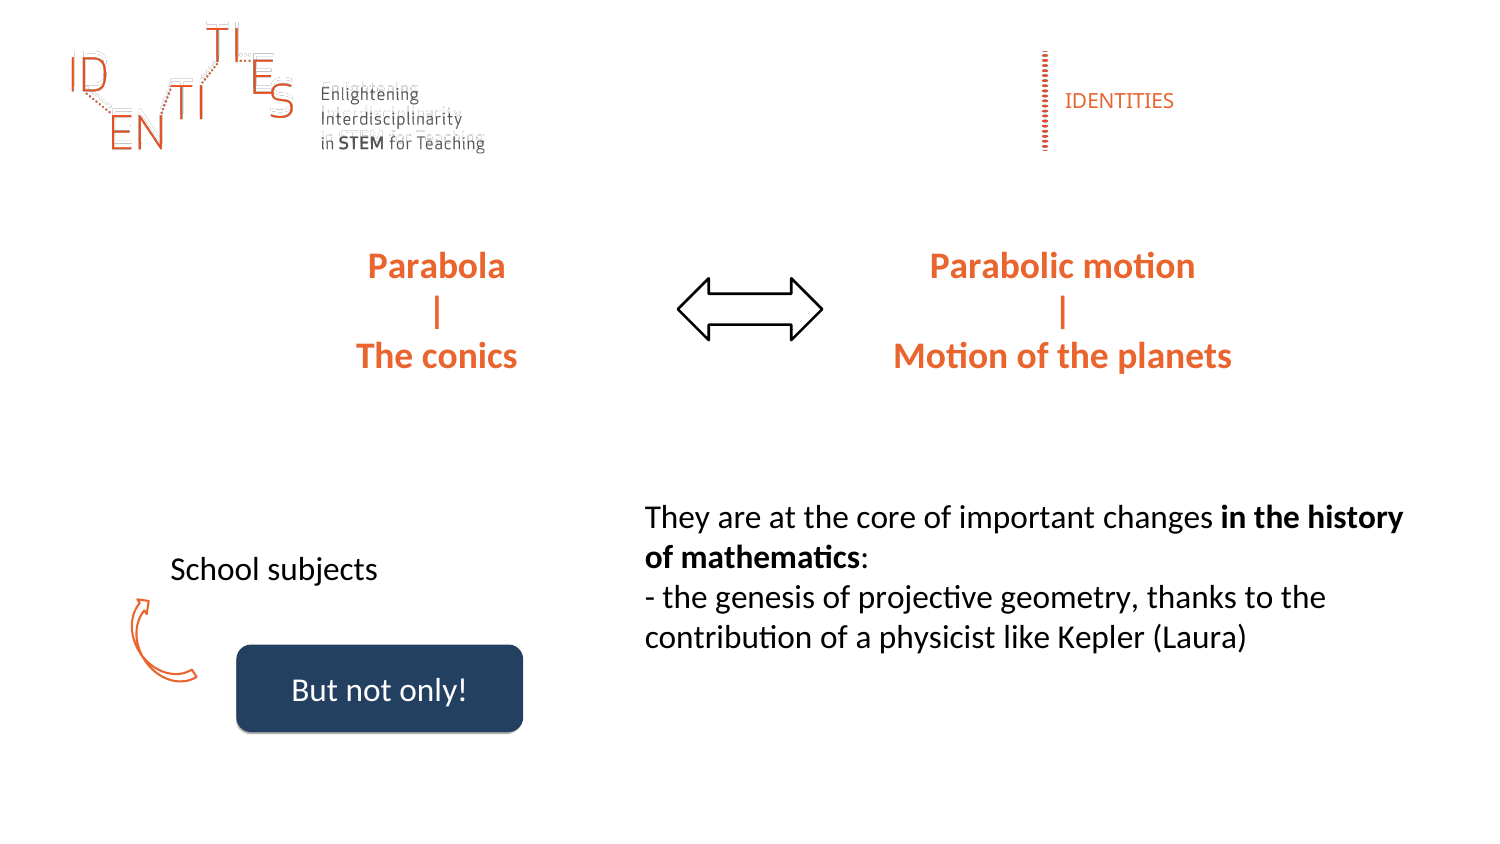

IDENTITIES
Parabola
|
The conics
Parabolic motion
|
Motion of the planets
They are at the core of important changes in the history of mathematics:
- the genesis of projective geometry, thanks to the contribution of a physicist like Kepler (Laura)
School subjects
But not only!